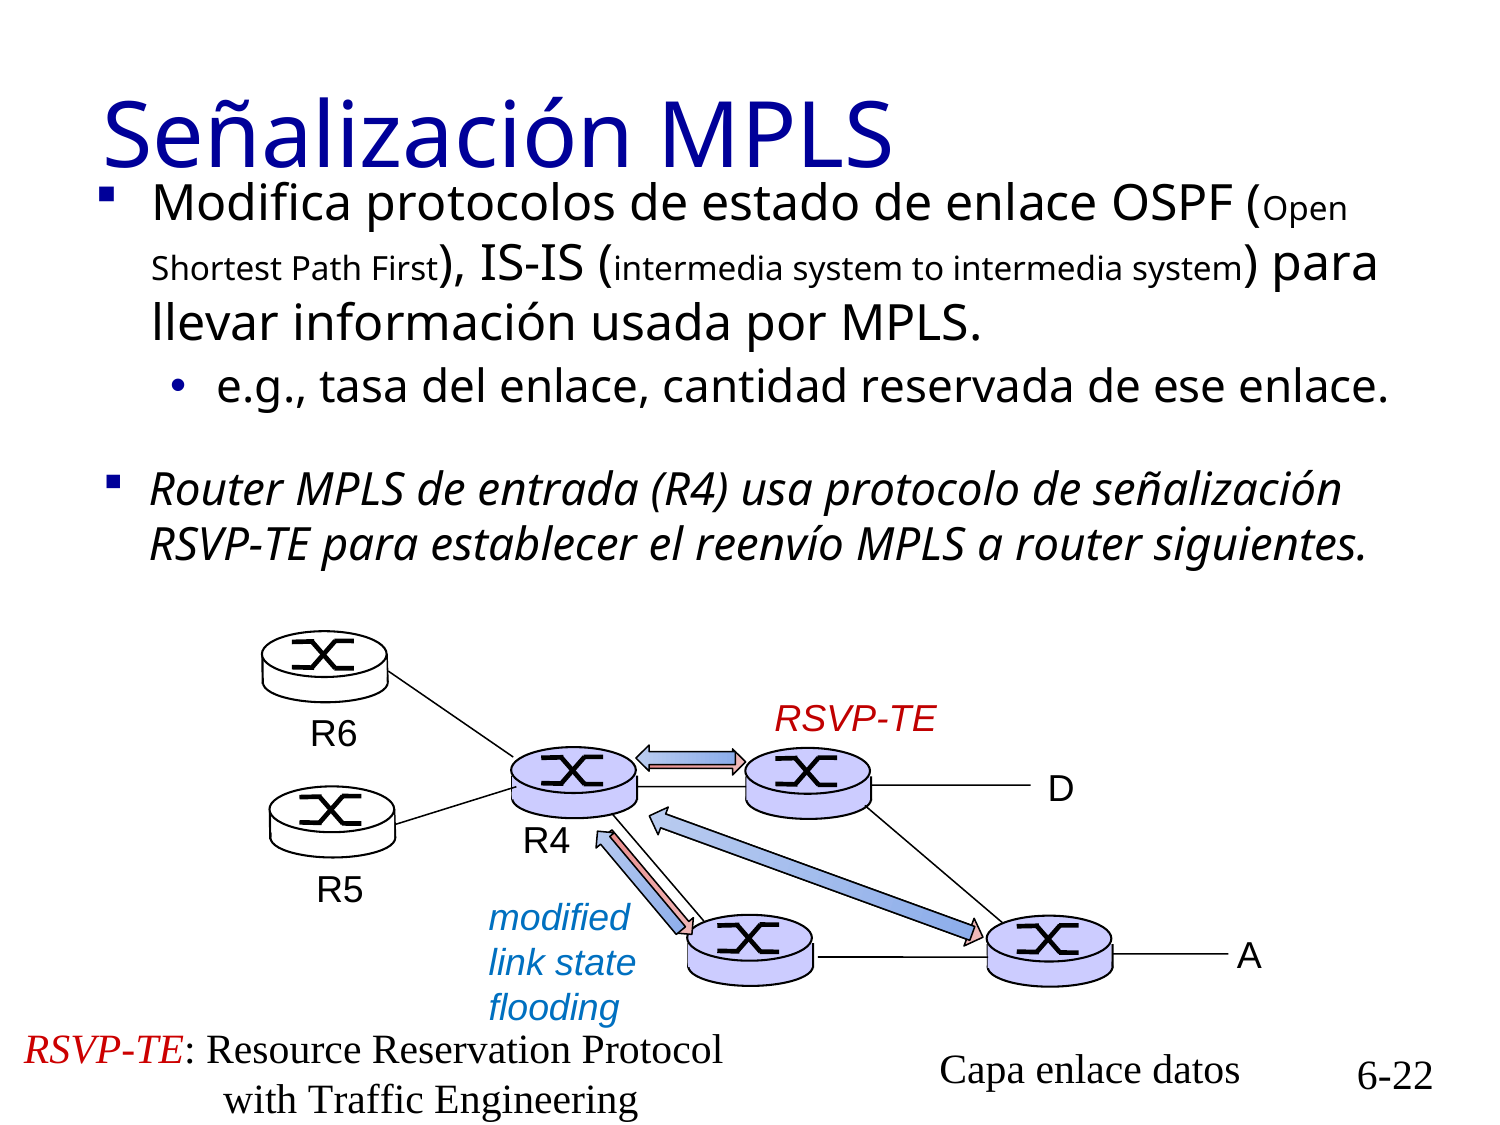

# Señalización MPLS
Modifica protocolos de estado de enlace OSPF (Open Shortest Path First), IS-IS (intermedia system to intermedia system) para llevar información usada por MPLS.
e.g., tasa del enlace, cantidad reservada de ese enlace.
Router MPLS de entrada (R4) usa protocolo de señalización RSVP-TE para establecer el reenvío MPLS a router siguientes.
RSVP-TE
R6
modified
link state
flooding
D
R4
R5
A
RSVP-TE: Resource Reservation Protocol
 with Traffic Engineering
22